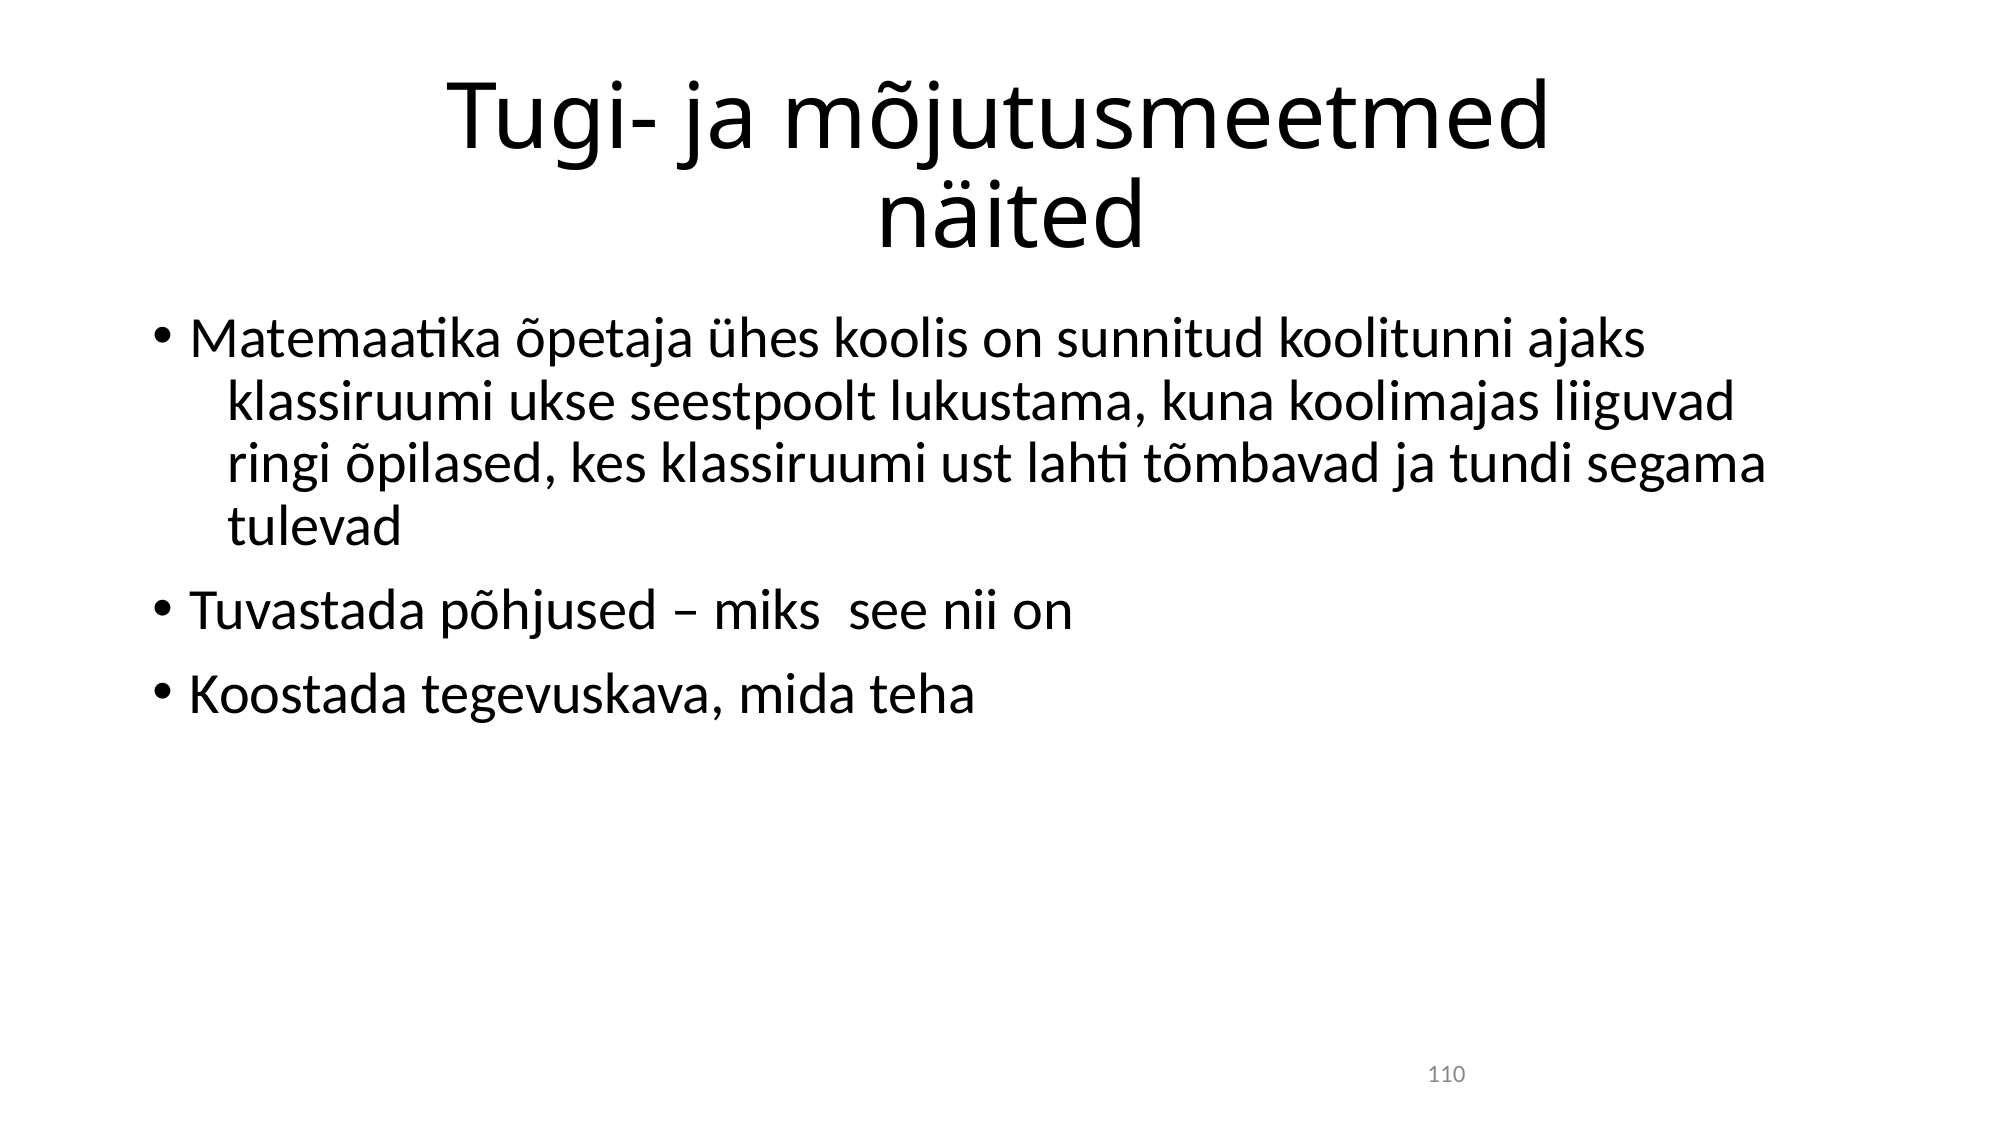

# Tugi- ja mõjutusmeetmed näited
Matemaatika õpetaja ühes koolis on sunnitud koolitunni ajaks klassiruumi ukse seestpoolt lukustama, kuna koolimajas liiguvad ringi õpilased, kes klassiruumi ust lahti tõmbavad ja tundi segama tulevad
Tuvastada põhjused – miks see nii on
Koostada tegevuskava, mida teha